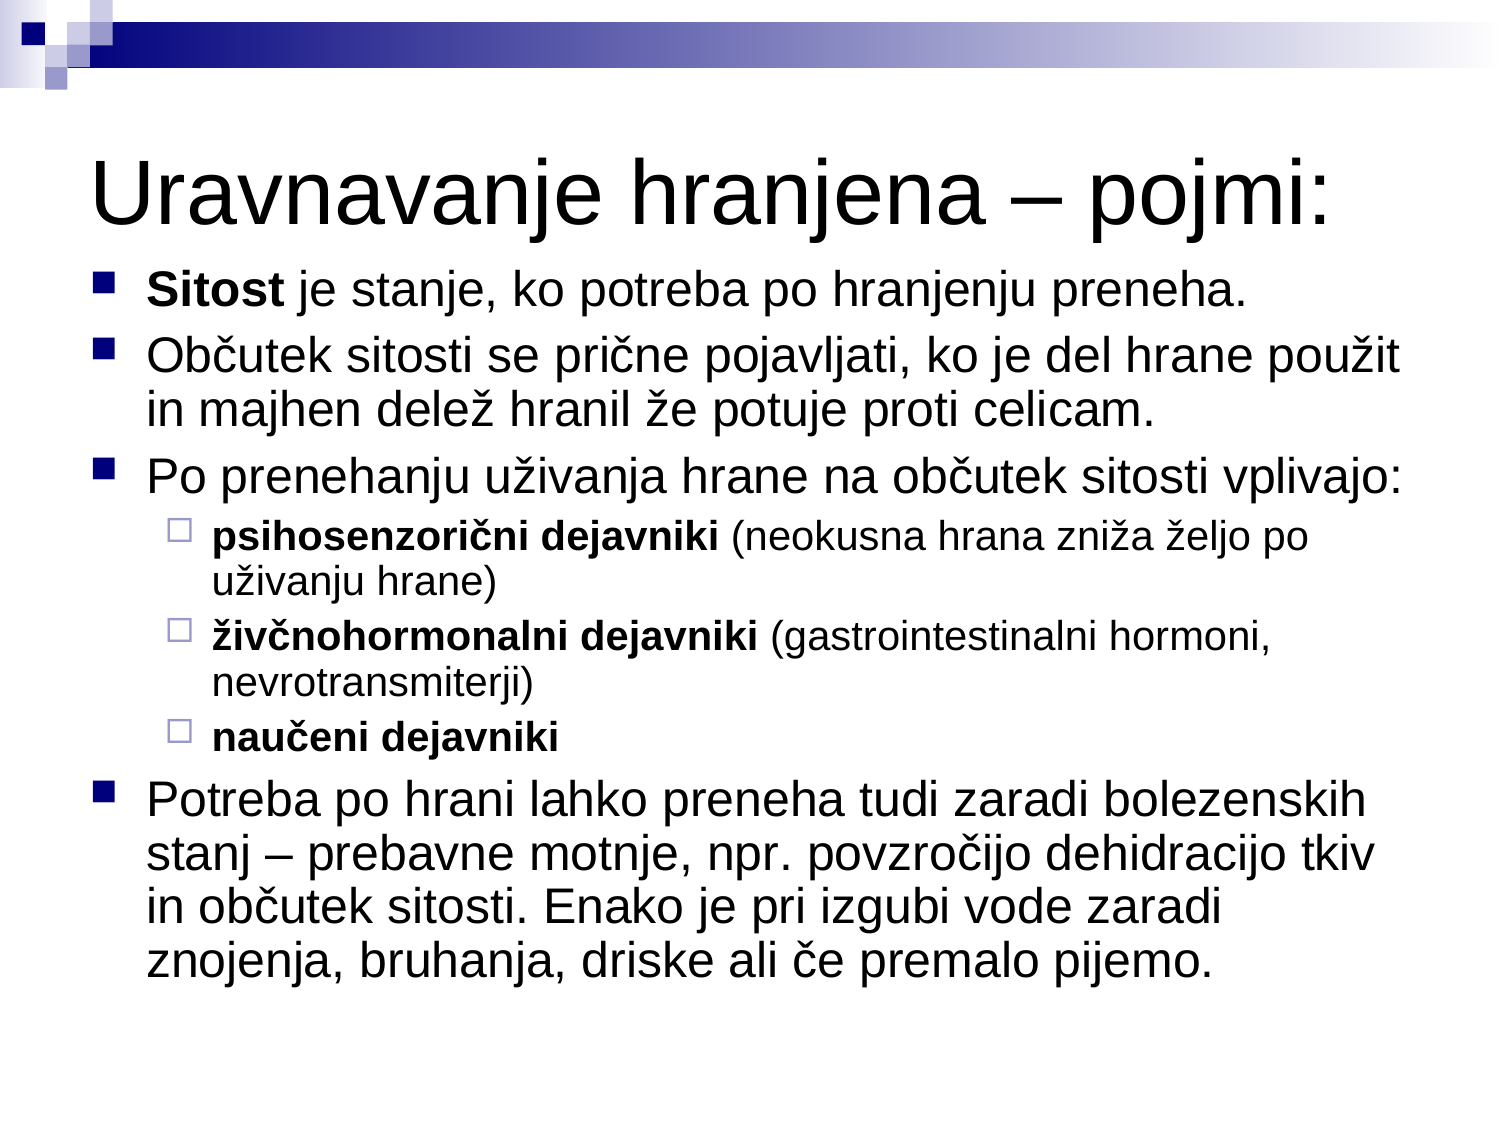

# Uravnavanje hranjena – pojmi:
Sitost je stanje, ko potreba po hranjenju preneha.
Občutek sitosti se prične pojavljati, ko je del hrane použit in majhen delež hranil že potuje proti celicam.
Po prenehanju uživanja hrane na občutek sitosti vplivajo:
psihosenzorični dejavniki (neokusna hrana zniža željo po uživanju hrane)
živčnohormonalni dejavniki (gastrointestinalni hormoni, nevrotransmiterji)
naučeni dejavniki
Potreba po hrani lahko preneha tudi zaradi bolezenskih stanj – prebavne motnje, npr. povzročijo dehidracijo tkiv in občutek sitosti. Enako je pri izgubi vode zaradi znojenja, bruhanja, driske ali če premalo pijemo.